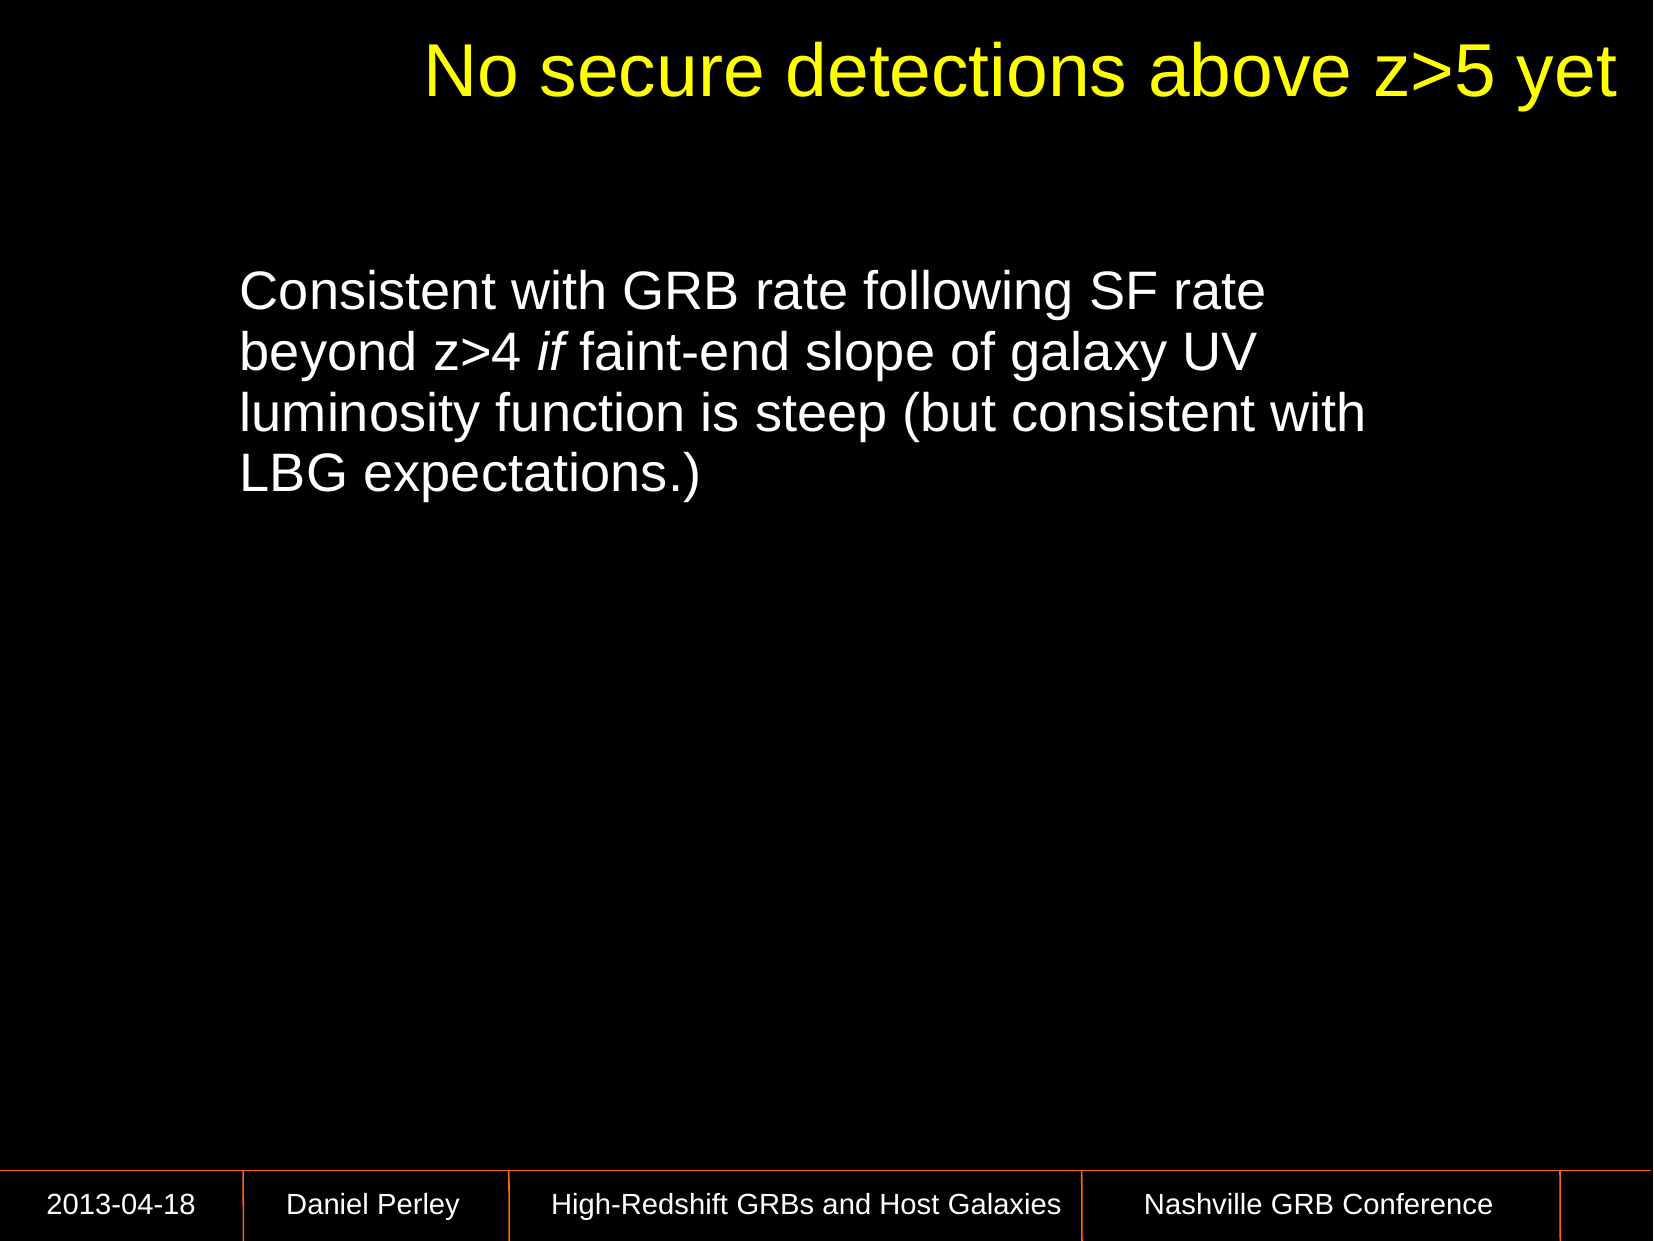

# No secure detections above z>5 yet
Consistent with GRB rate following SF rate beyond z>4 if faint-end slope of galaxy UV luminosity function is steep (but consistent with LBG expectations.)